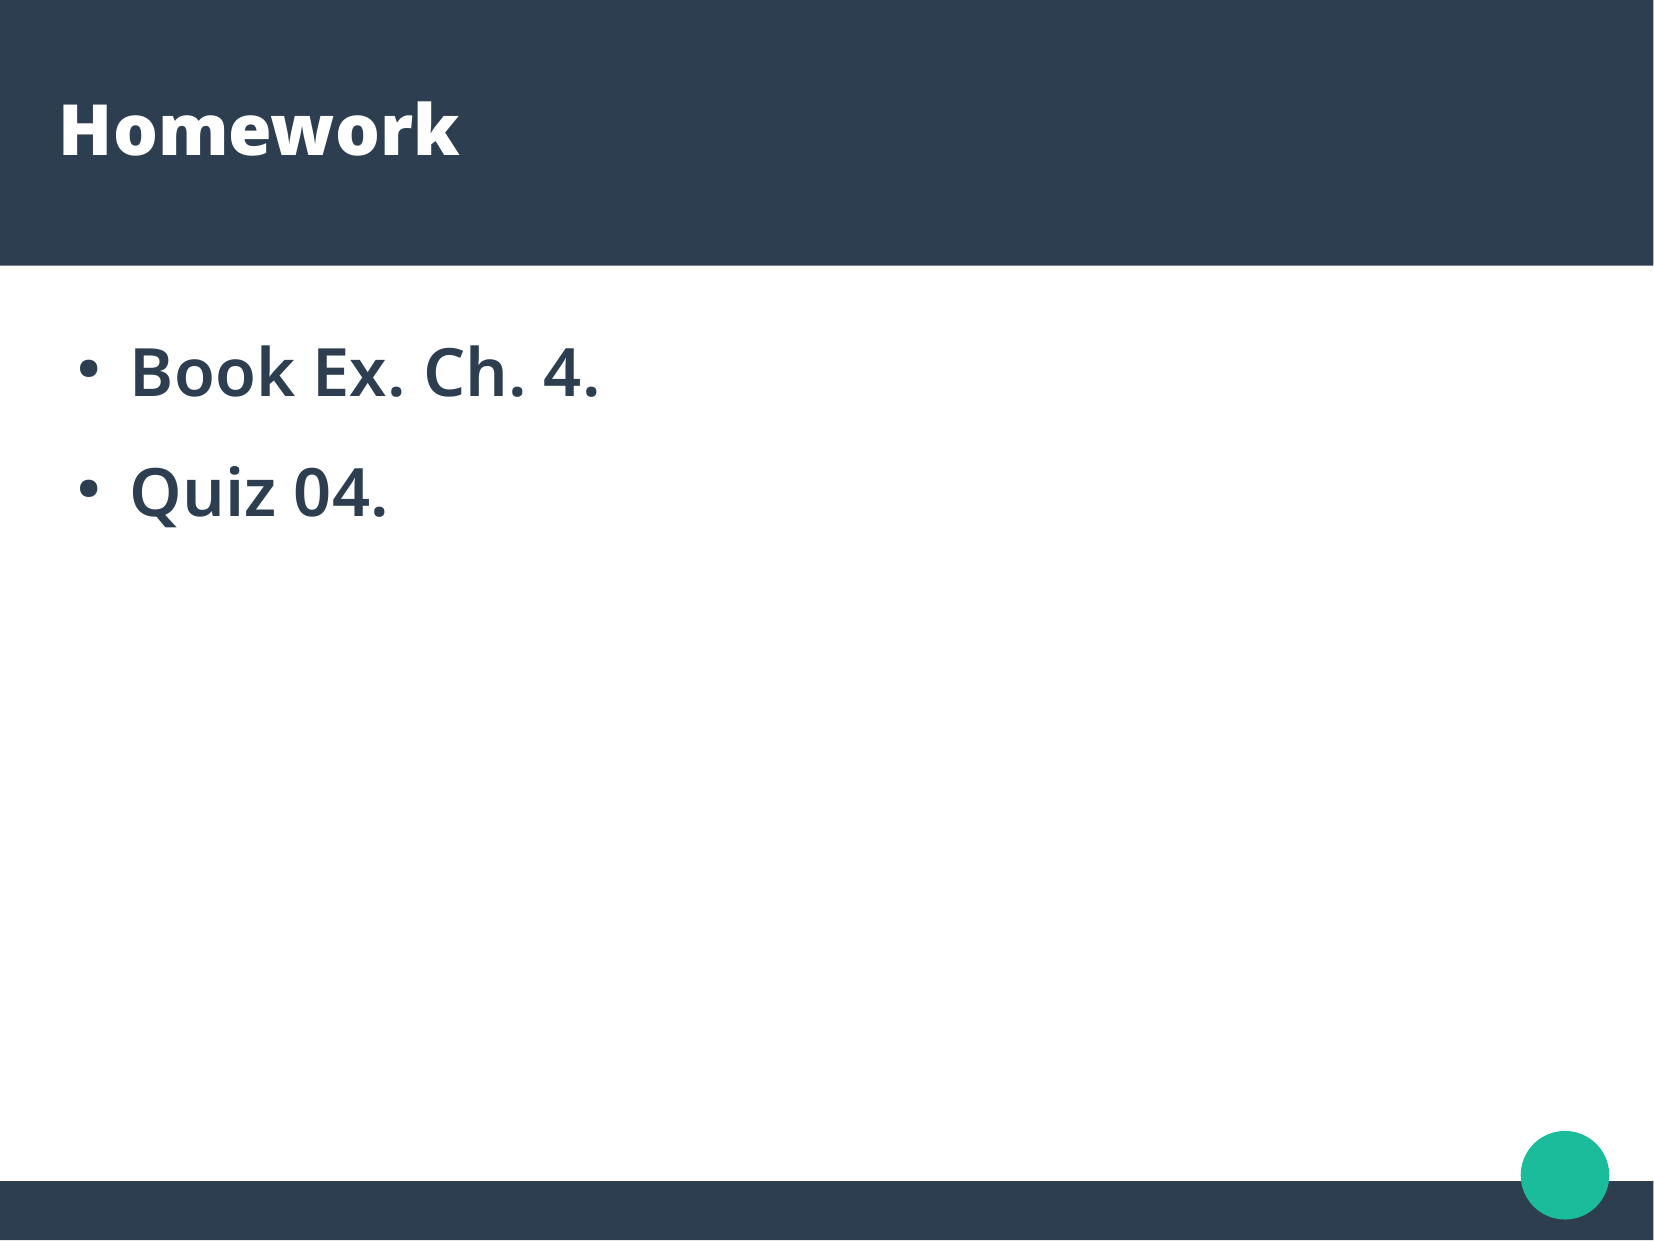

# Homework
Book Ex. Ch. 4.
Quiz 04.